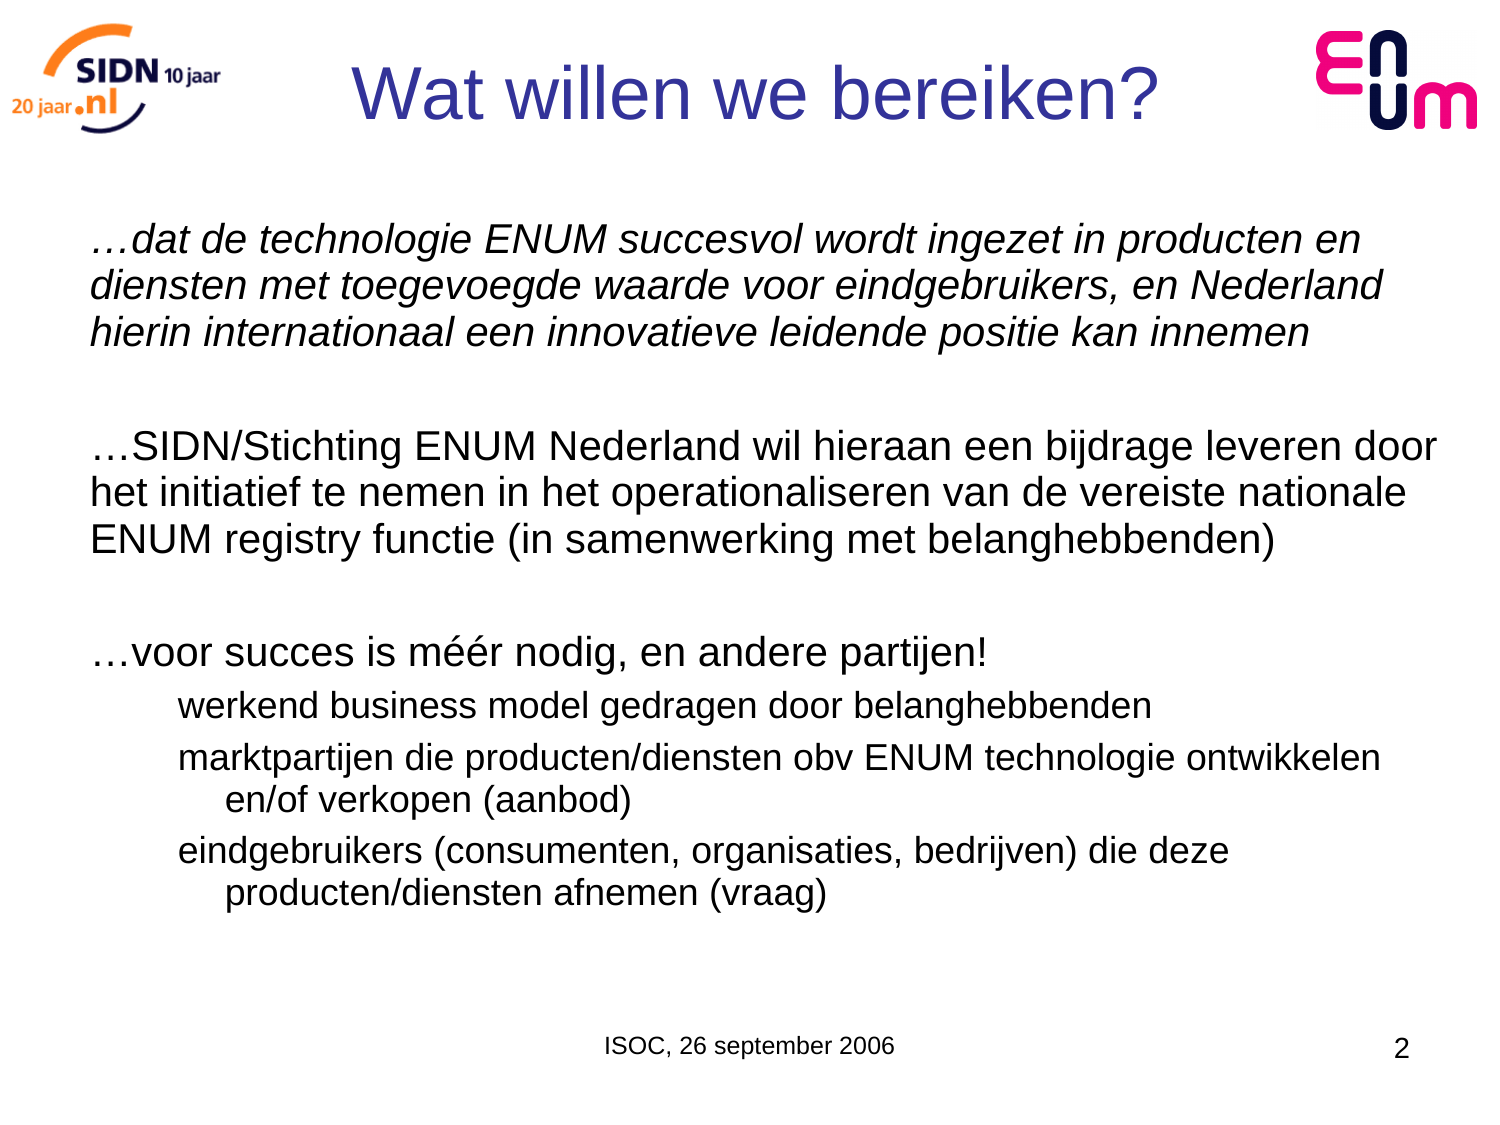

# Wat willen we bereiken?
…dat de technologie ENUM succesvol wordt ingezet in producten en diensten met toegevoegde waarde voor eindgebruikers, en Nederland hierin internationaal een innovatieve leidende positie kan innemen
…SIDN/Stichting ENUM Nederland wil hieraan een bijdrage leveren door het initiatief te nemen in het operationaliseren van de vereiste nationale ENUM registry functie (in samenwerking met belanghebbenden)
…voor succes is méér nodig, en andere partijen!
werkend business model gedragen door belanghebbenden
marktpartijen die producten/diensten obv ENUM technologie ontwikkelen en/of verkopen (aanbod)
eindgebruikers (consumenten, organisaties, bedrijven) die deze producten/diensten afnemen (vraag)
ISOC, 26 september 2006
2